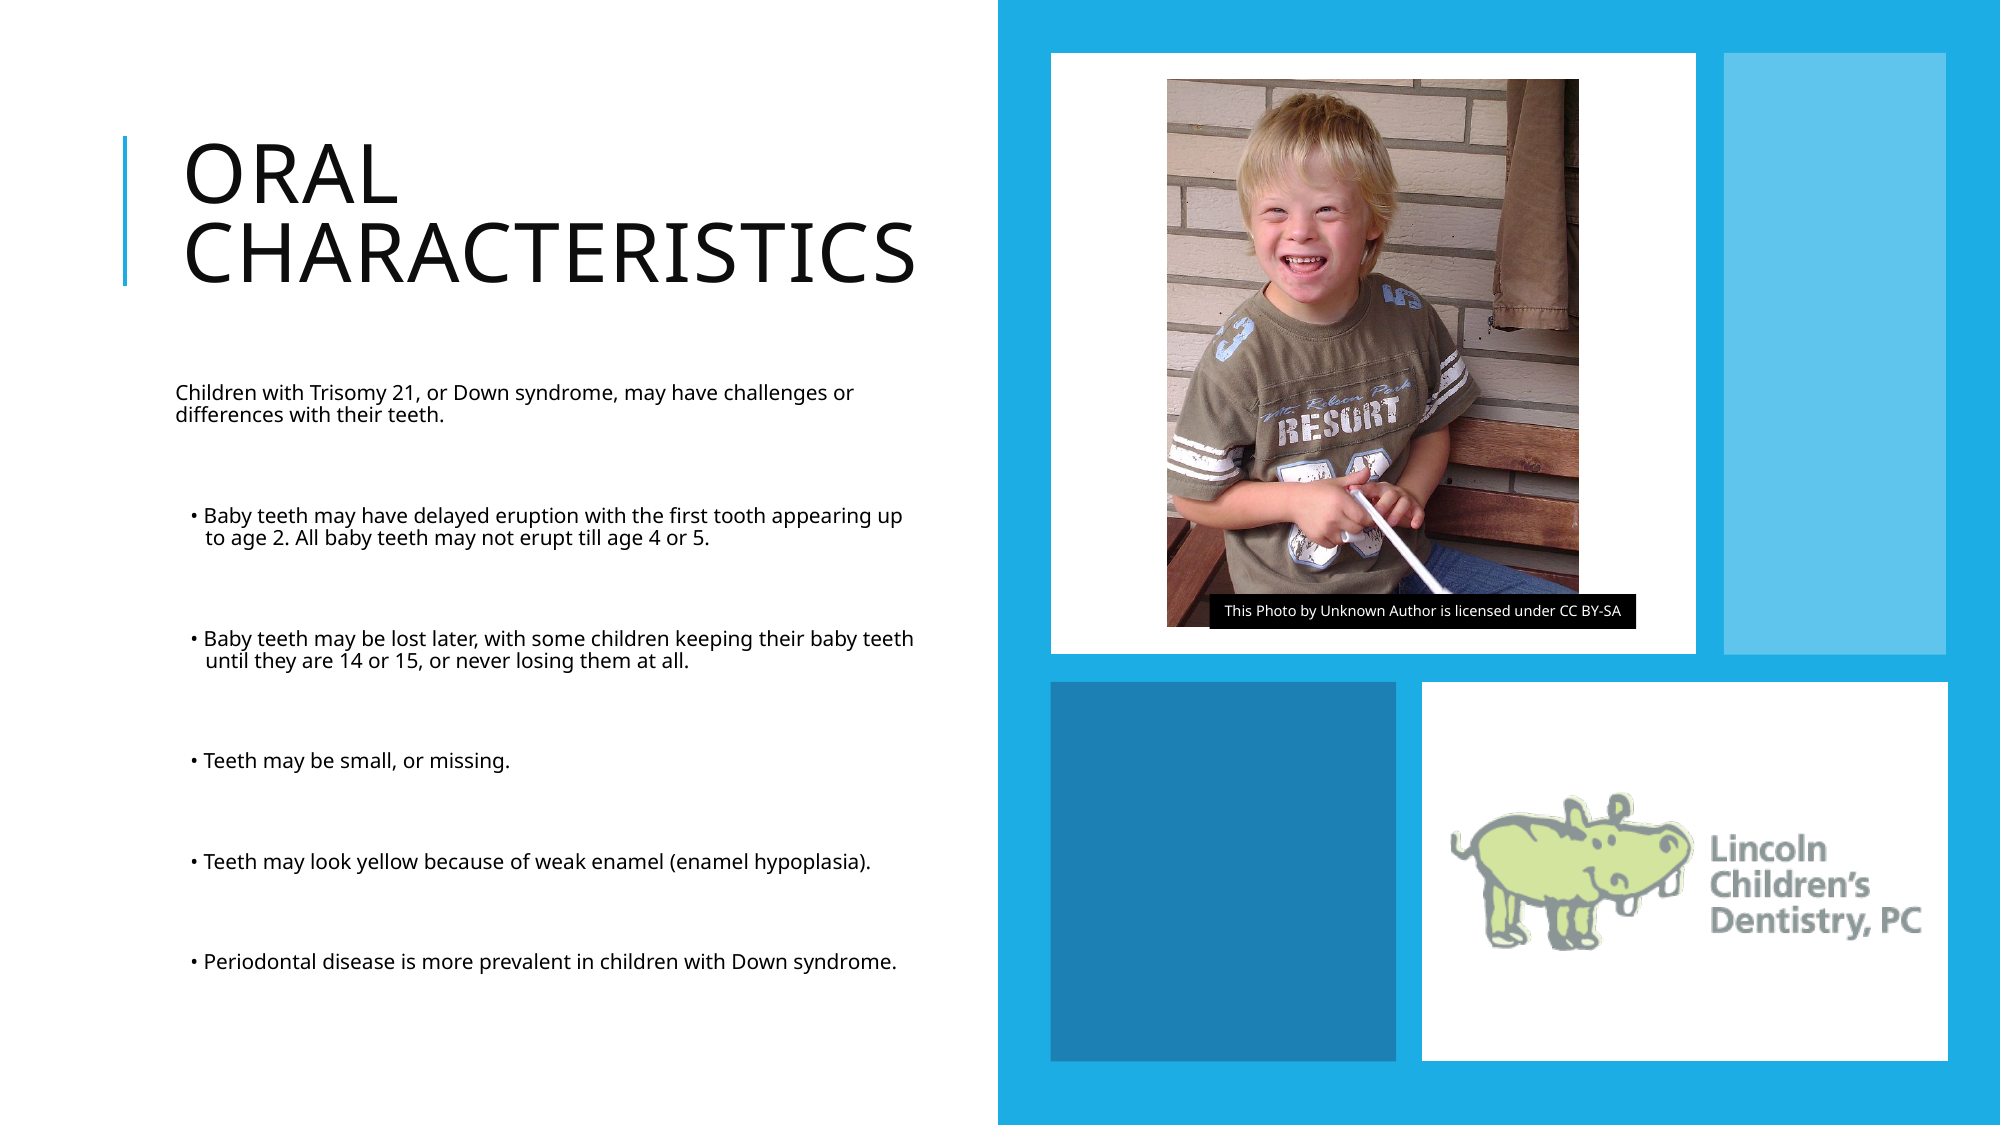

# Oral characteristics
Children with Trisomy 21, or Down syndrome, may have challenges or differences with their teeth.
• Baby teeth may have delayed eruption with the first tooth appearing up to age 2. All baby teeth may not erupt till age 4 or 5.
• Baby teeth may be lost later, with some children keeping their baby teeth until they are 14 or 15, or never losing them at all.
• Teeth may be small, or missing.
• Teeth may look yellow because of weak enamel (enamel hypoplasia).
• Periodontal disease is more prevalent in children with Down syndrome.
This Photo by Unknown Author is licensed under CC BY-SA